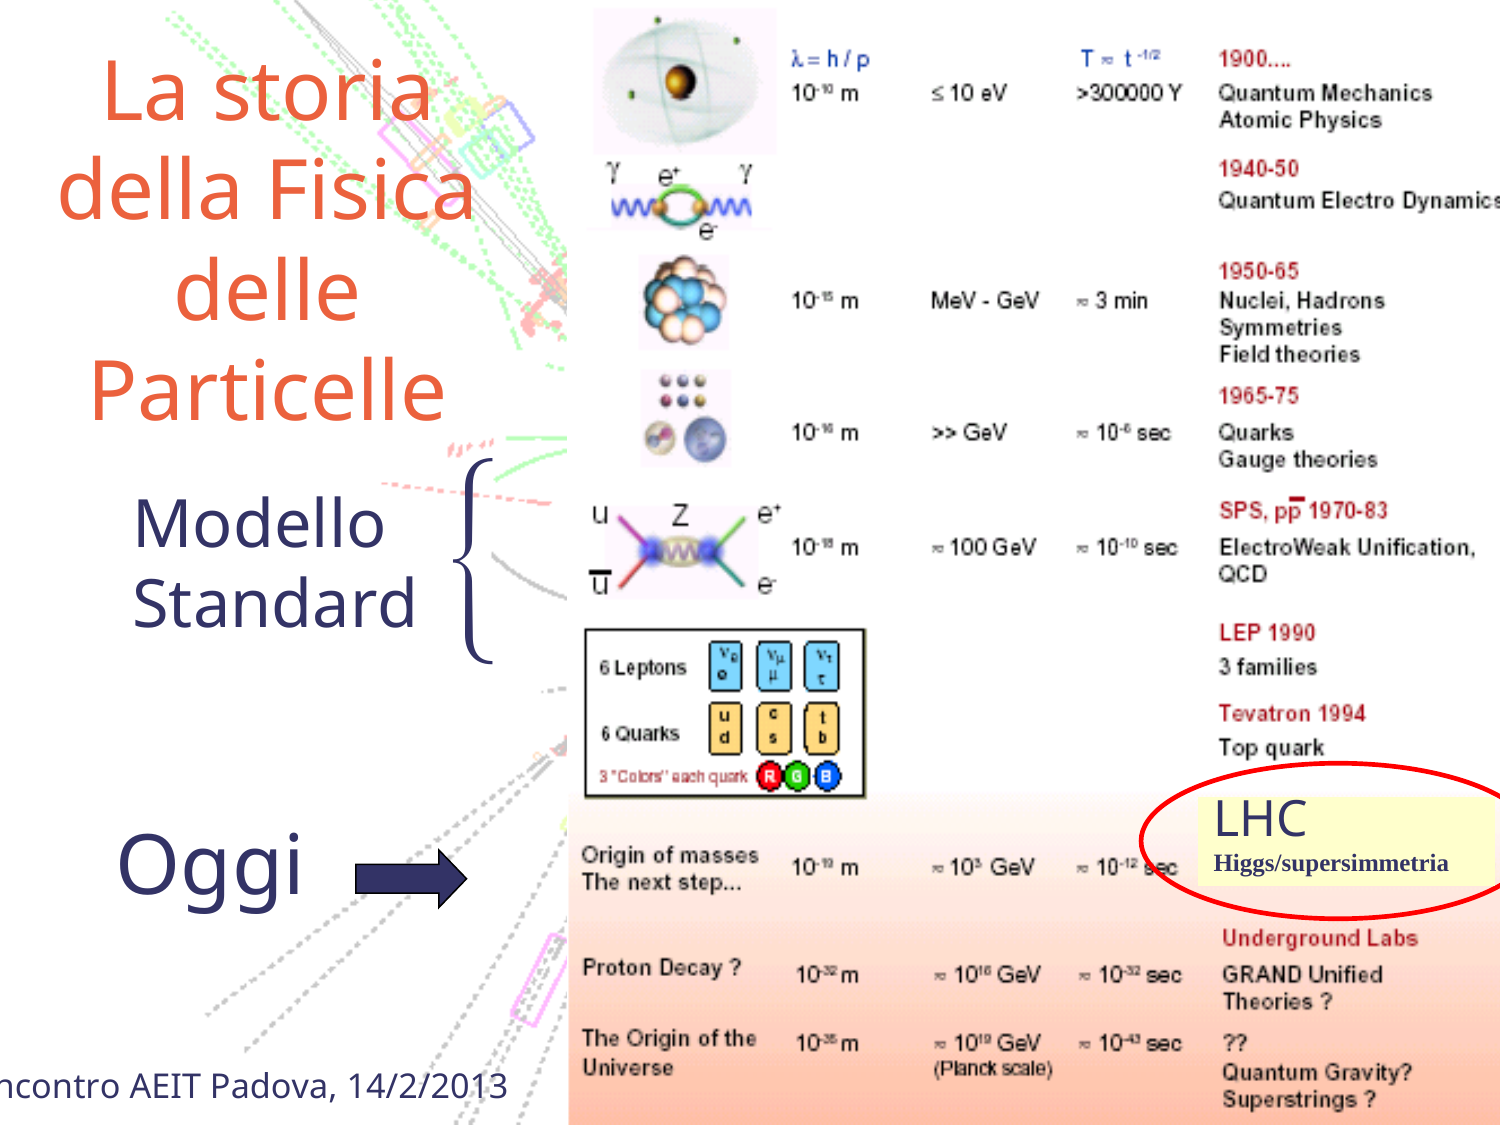

LHC 2010
# La storia della Fisica delle Particelle
{
Modello
Standard
LHC
Higgs/supersimmetria
Oggi